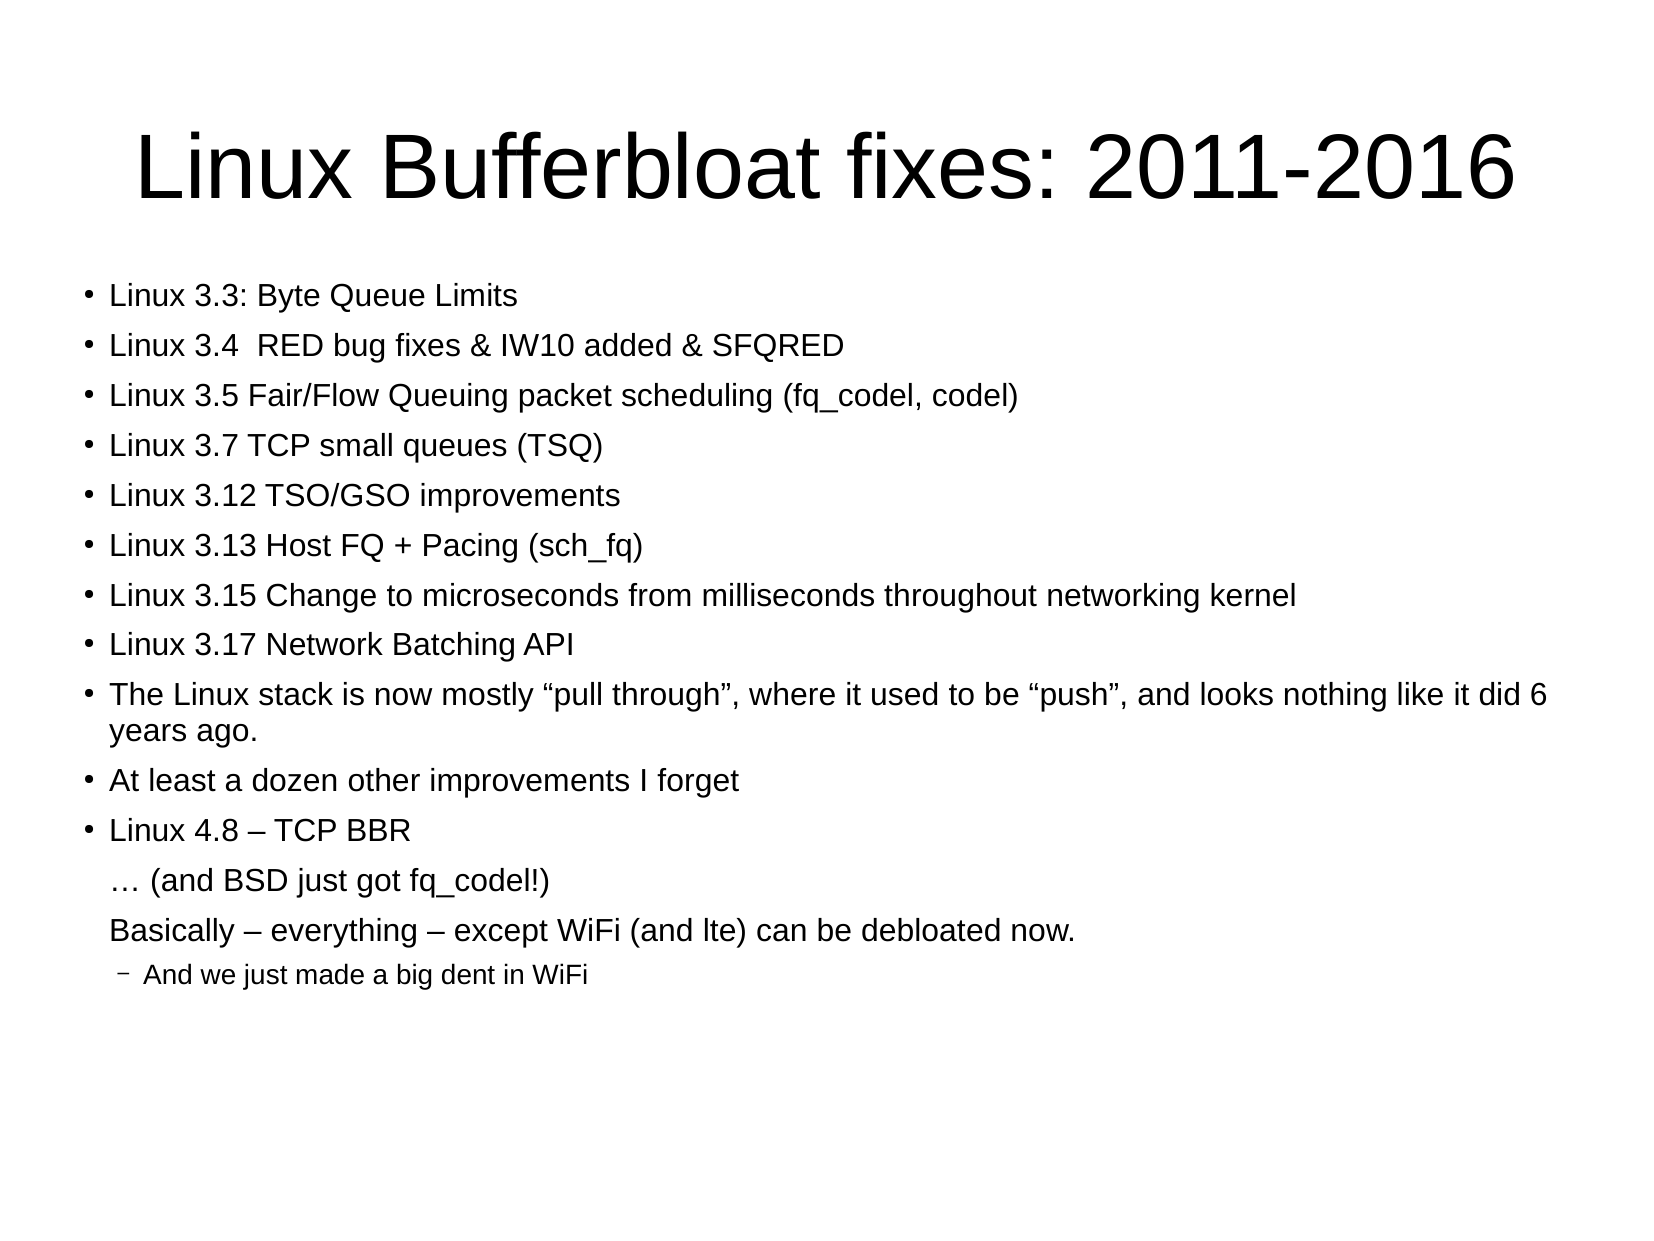

# Linux Bufferbloat fixes: 2011-2016
Linux 3.3: Byte Queue Limits
Linux 3.4 RED bug fixes & IW10 added & SFQRED
Linux 3.5 Fair/Flow Queuing packet scheduling (fq_codel, codel)
Linux 3.7 TCP small queues (TSQ)
Linux 3.12 TSO/GSO improvements
Linux 3.13 Host FQ + Pacing (sch_fq)
Linux 3.15 Change to microseconds from milliseconds throughout networking kernel
Linux 3.17 Network Batching API
The Linux stack is now mostly “pull through”, where it used to be “push”, and looks nothing like it did 6 years ago.
At least a dozen other improvements I forget
Linux 4.8 – TCP BBR
… (and BSD just got fq_codel!)
Basically – everything – except WiFi (and lte) can be debloated now.
And we just made a big dent in WiFi